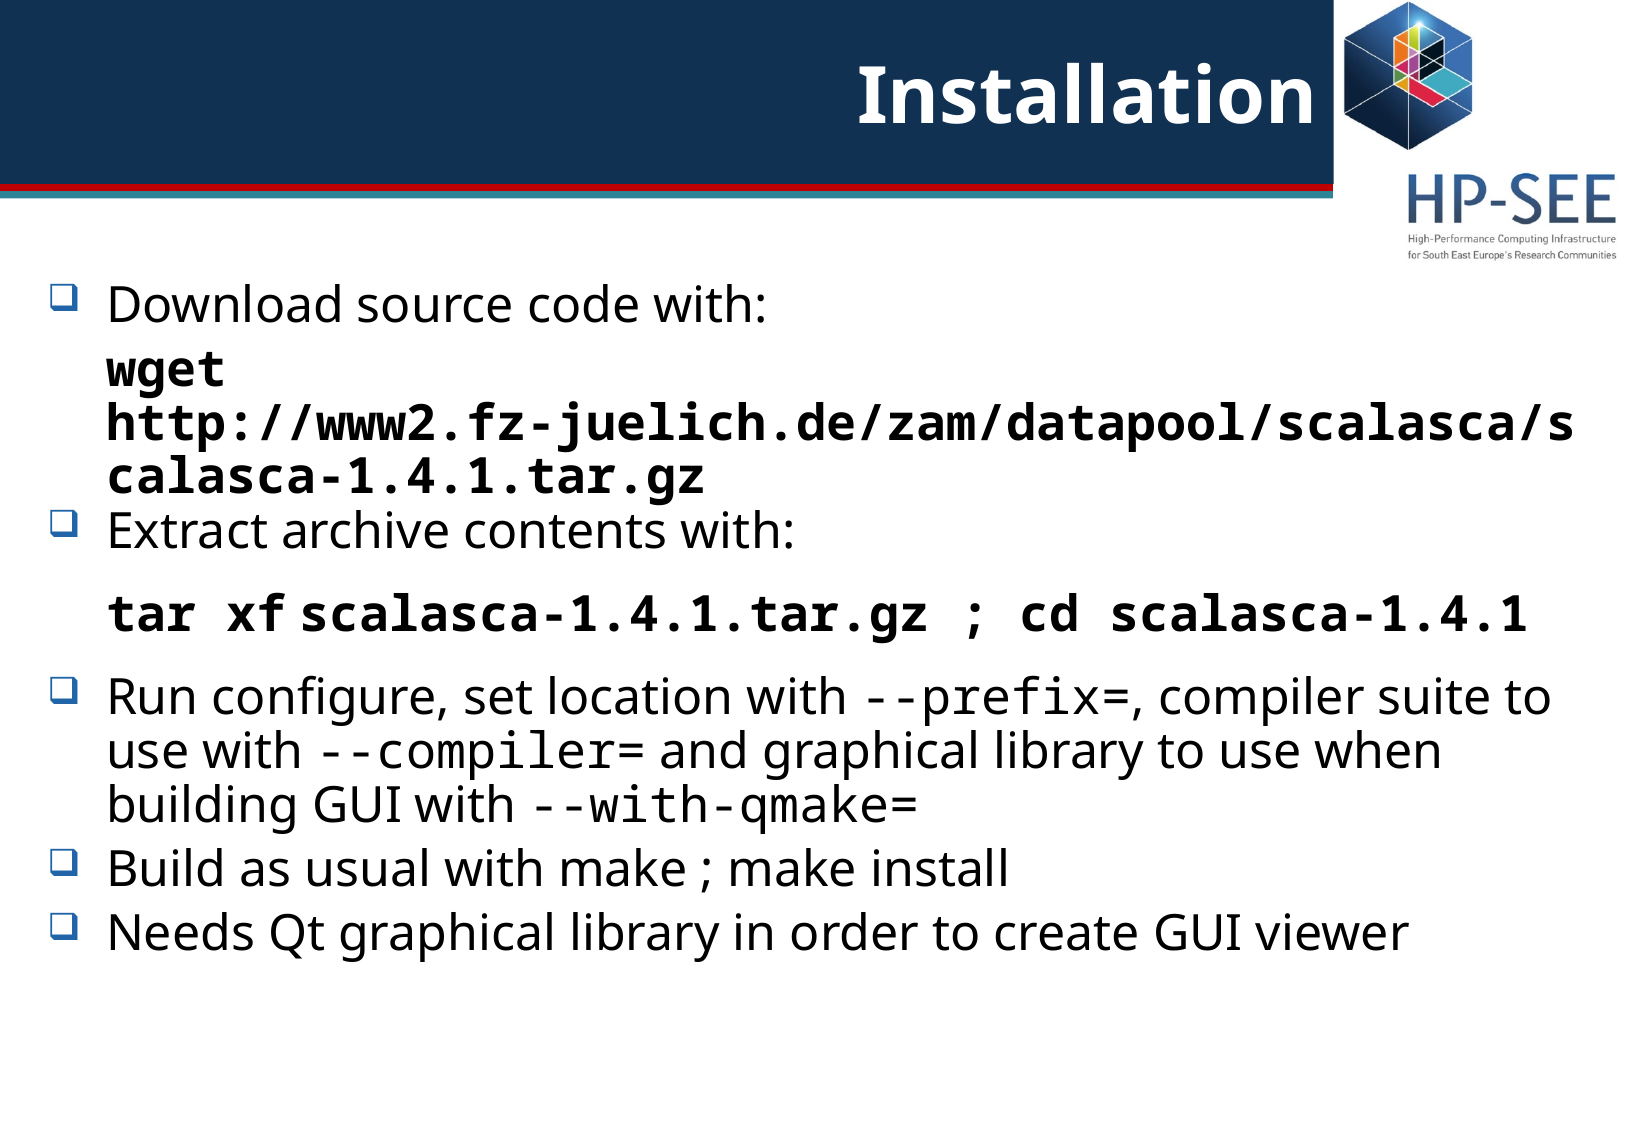

# Installation
Download source code with:
wget http://www2.fz-juelich.de/zam/datapool/scalasca/scalasca-1.4.1.tar.gz
Extract archive contents with:
tar xf scalasca-1.4.1.tar.gz ; cd scalasca-1.4.1
Run configure, set location with --prefix=, compiler suite to use with --compiler= and graphical library to use when building GUI with --with-qmake=
Build as usual with make ; make install
Needs Qt graphical library in order to create GUI viewer